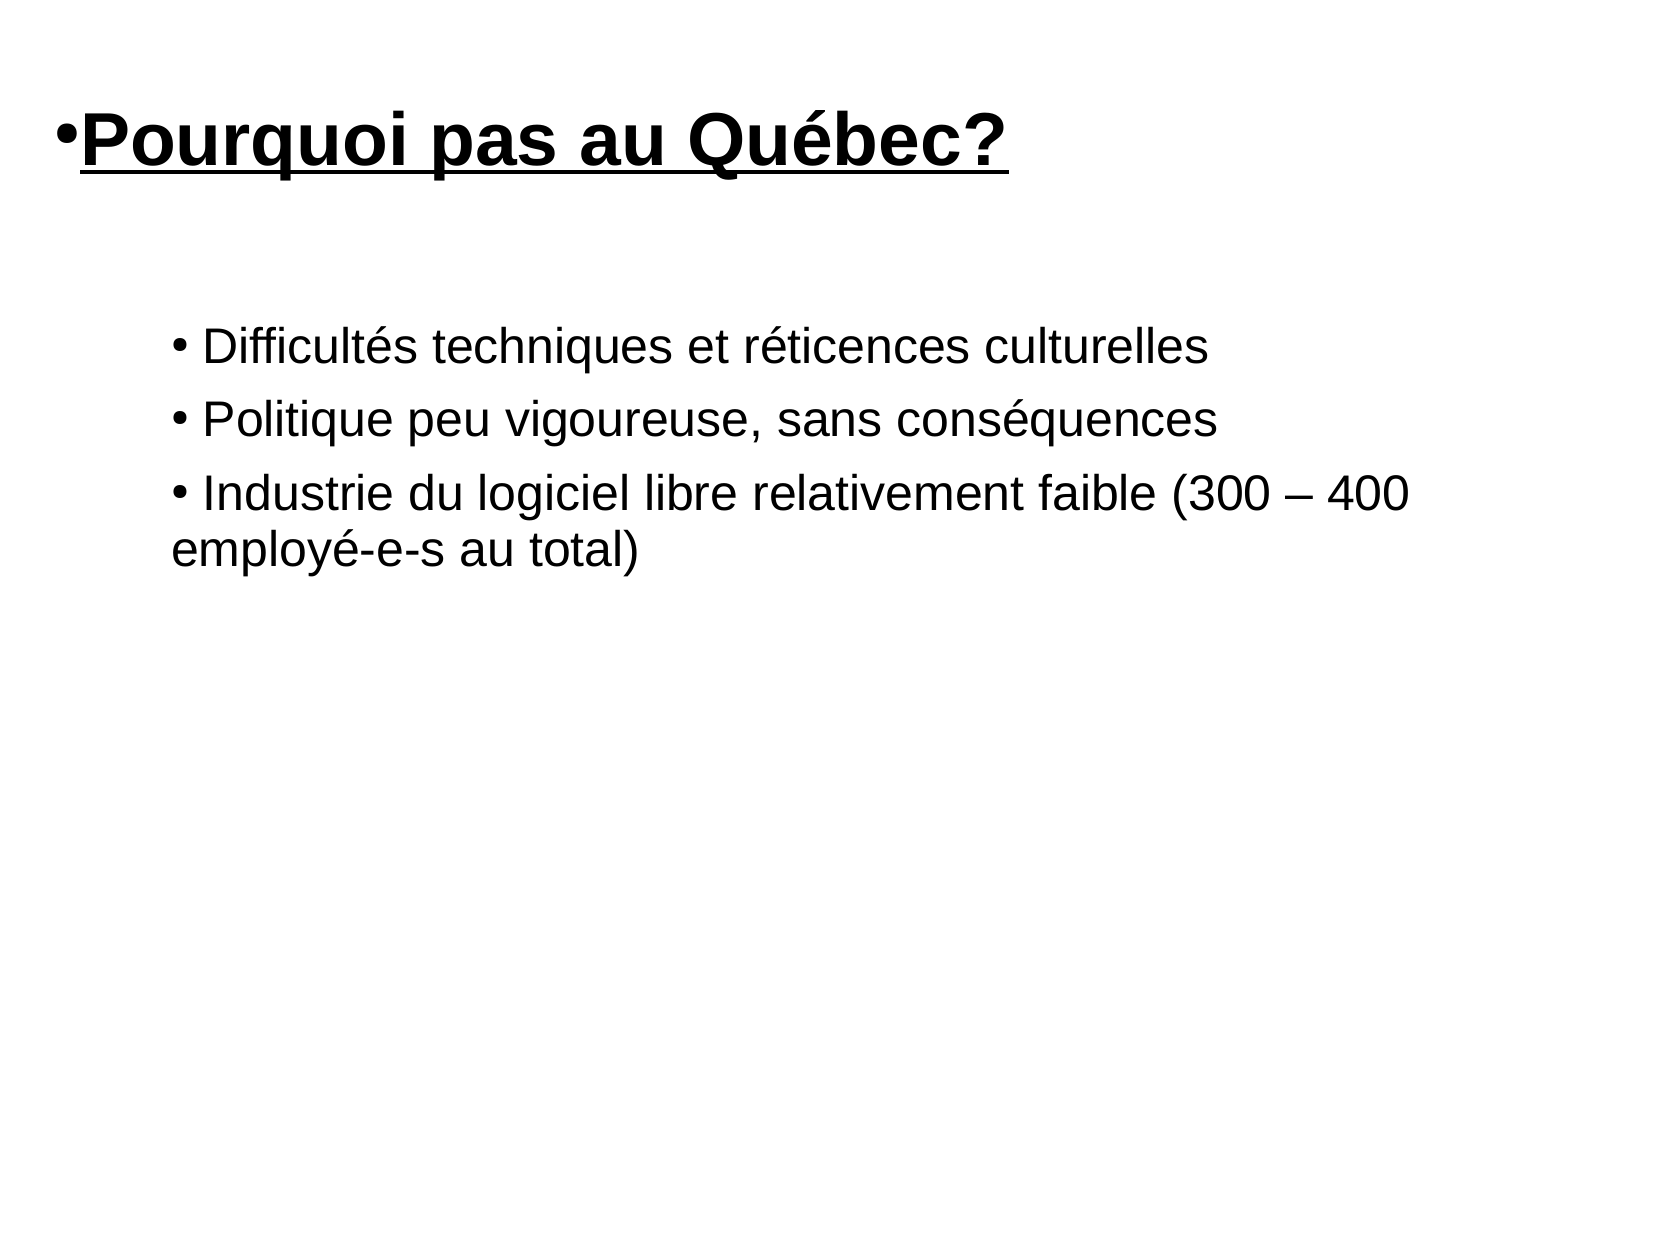

# Pourquoi pas au Québec?
 Difficultés techniques et réticences culturelles
 Politique peu vigoureuse, sans conséquences
 Industrie du logiciel libre relativement faible (300 – 400 employé-e-s au total)